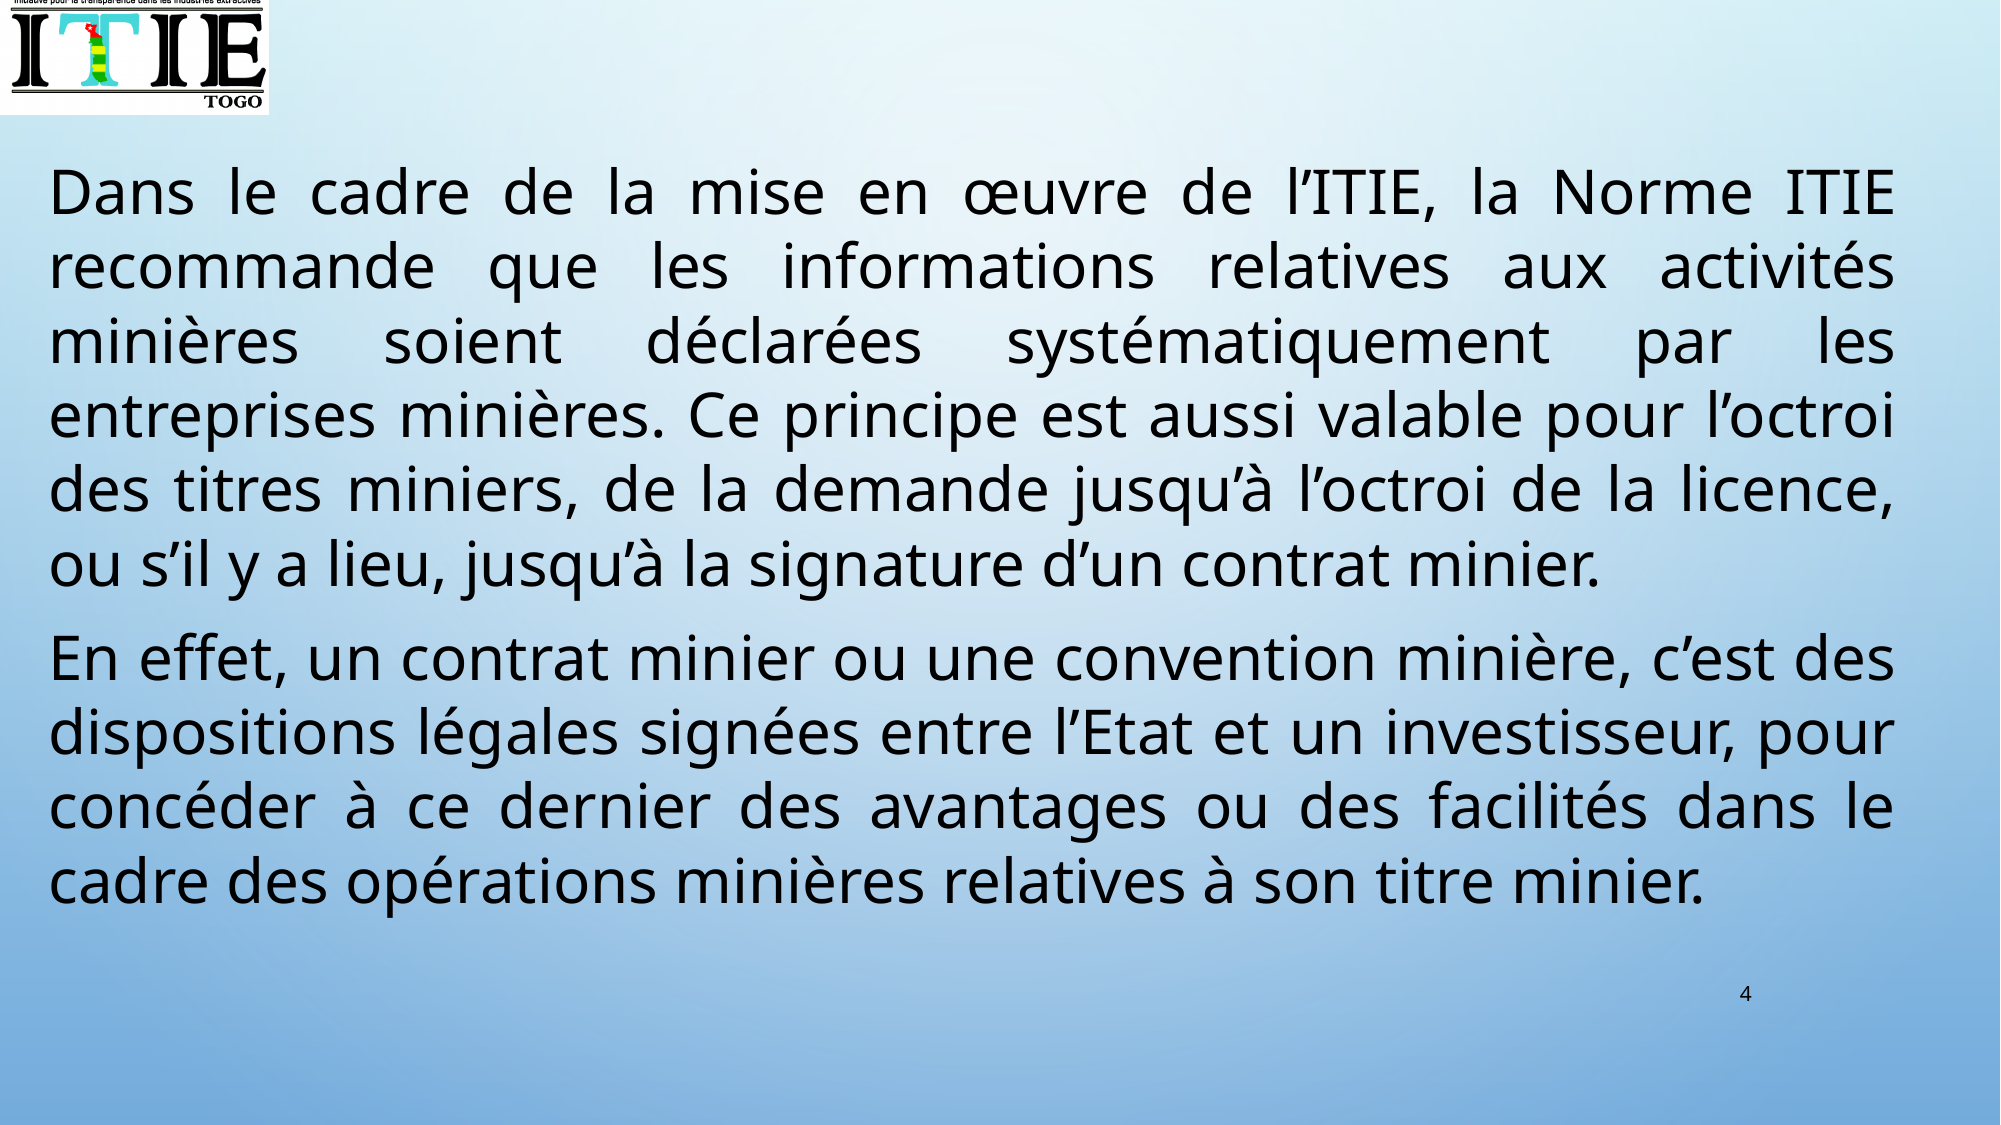

# Dans le cadre de la mise en œuvre de l’ITIE, la Norme ITIE recommande que les informations relatives aux activités minières soient déclarées systématiquement par les entreprises minières. Ce principe est aussi valable pour l’octroi des titres miniers, de la demande jusqu’à l’octroi de la licence, ou s’il y a lieu, jusqu’à la signature d’un contrat minier.
En effet, un contrat minier ou une convention minière, c’est des dispositions légales signées entre l’Etat et un investisseur, pour concéder à ce dernier des avantages ou des facilités dans le cadre des opérations minières relatives à son titre minier.